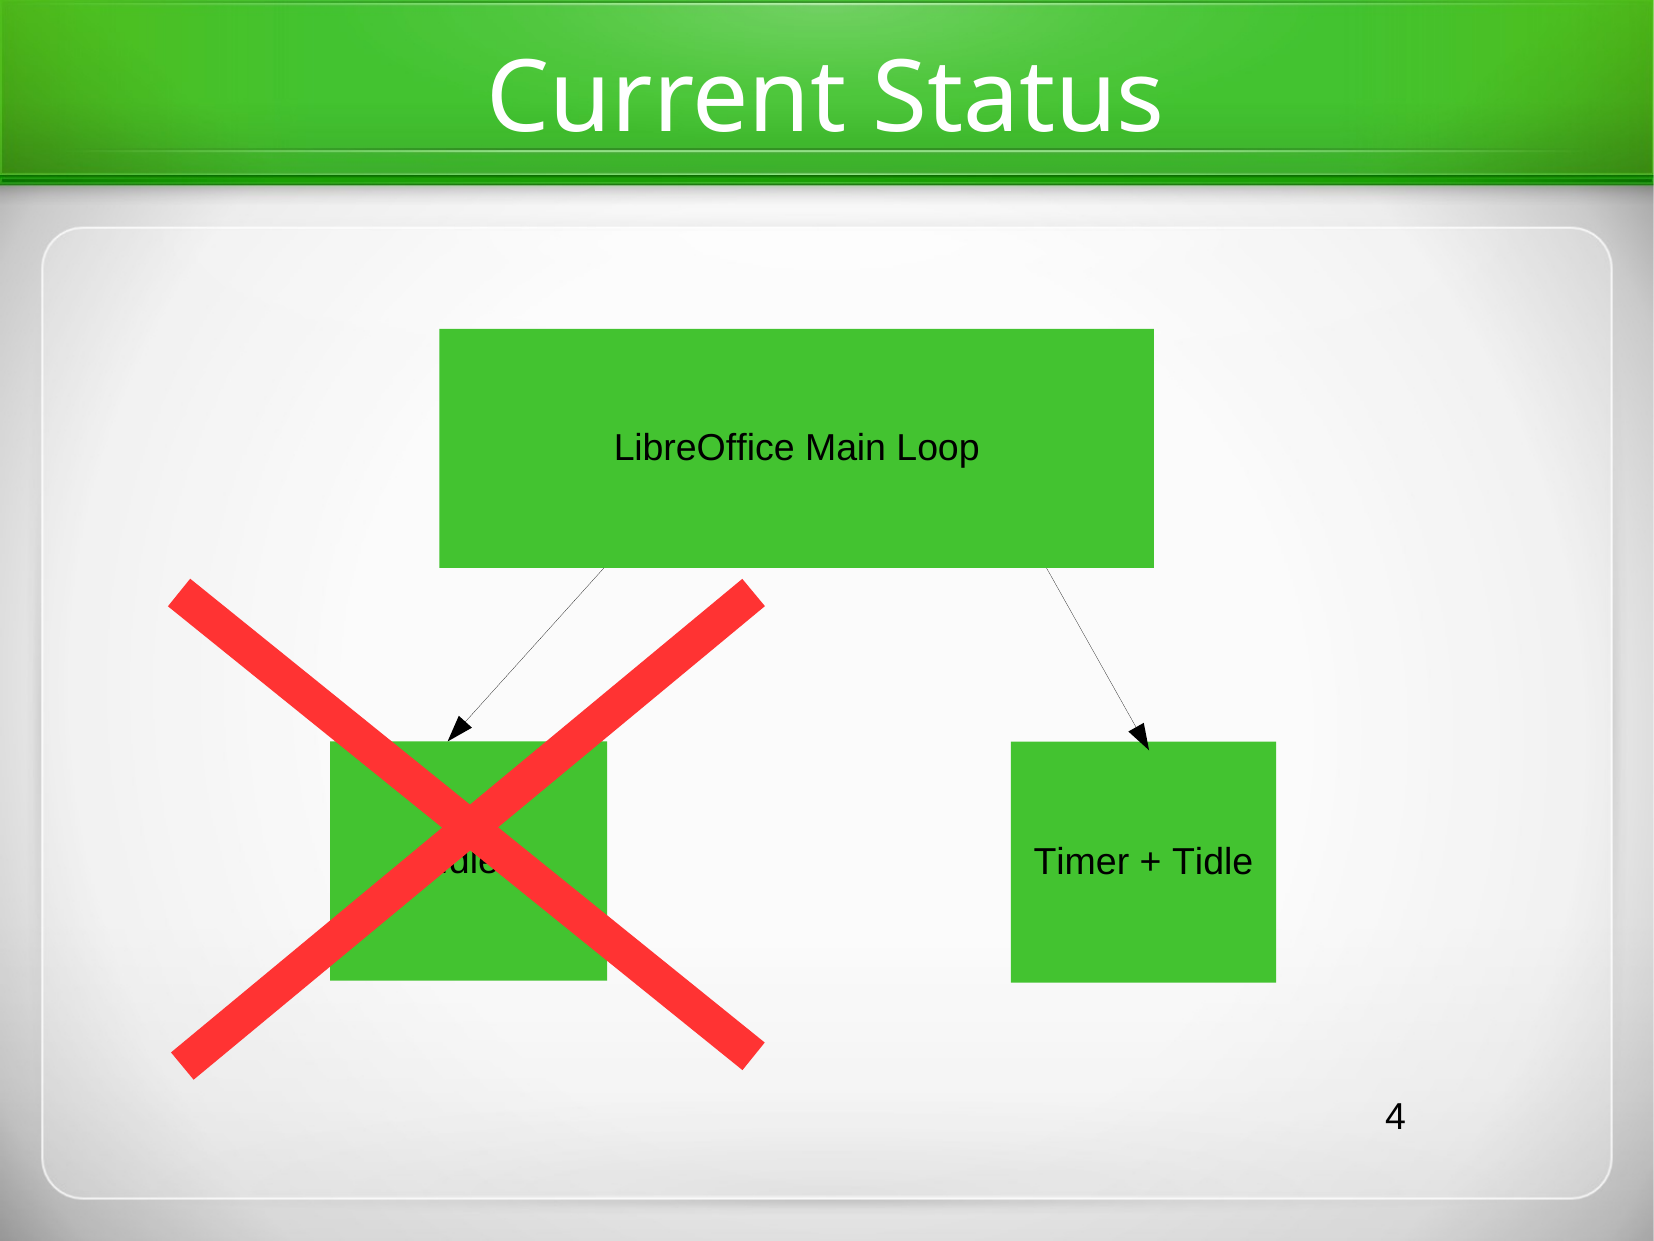

# Current Status
LibreOffice Main Loop
Idle
Timer + Tidle